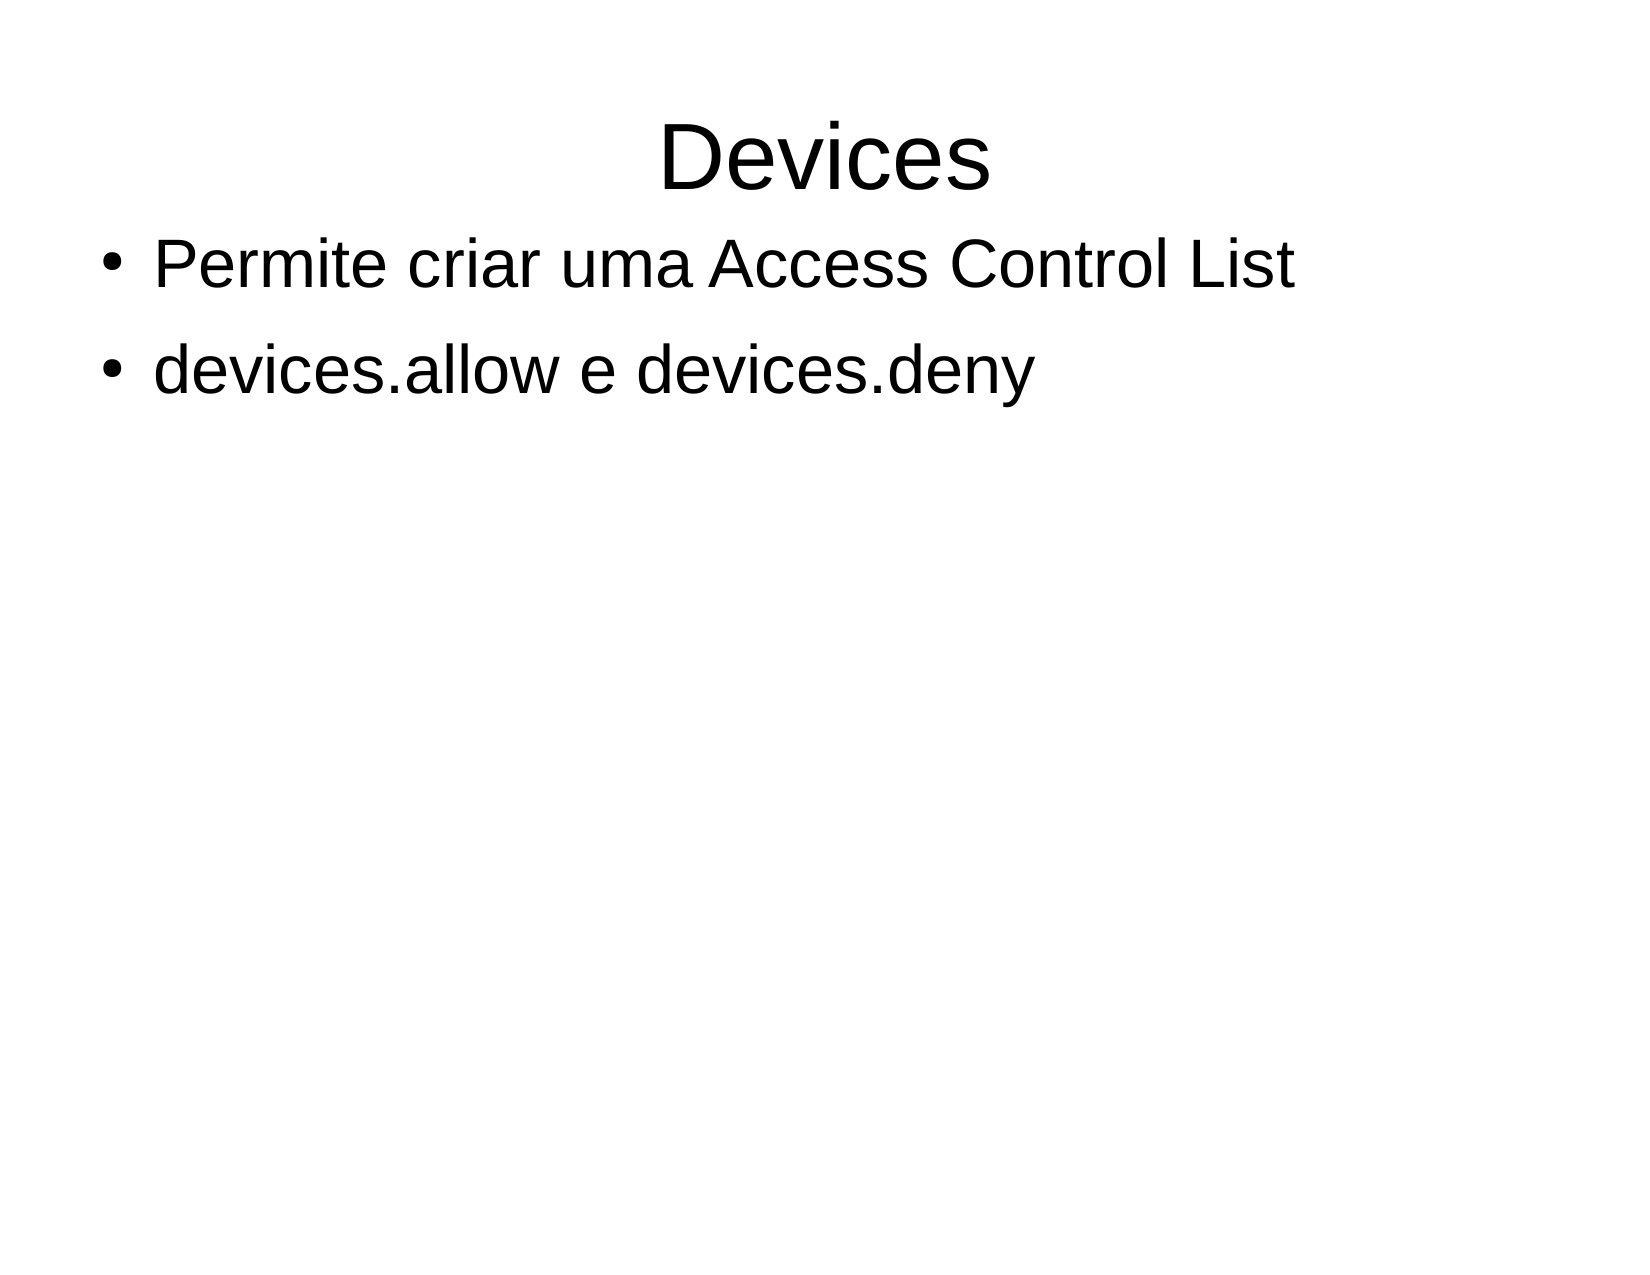

# Devices
Permite criar uma Access Control List
devices.allow e devices.deny